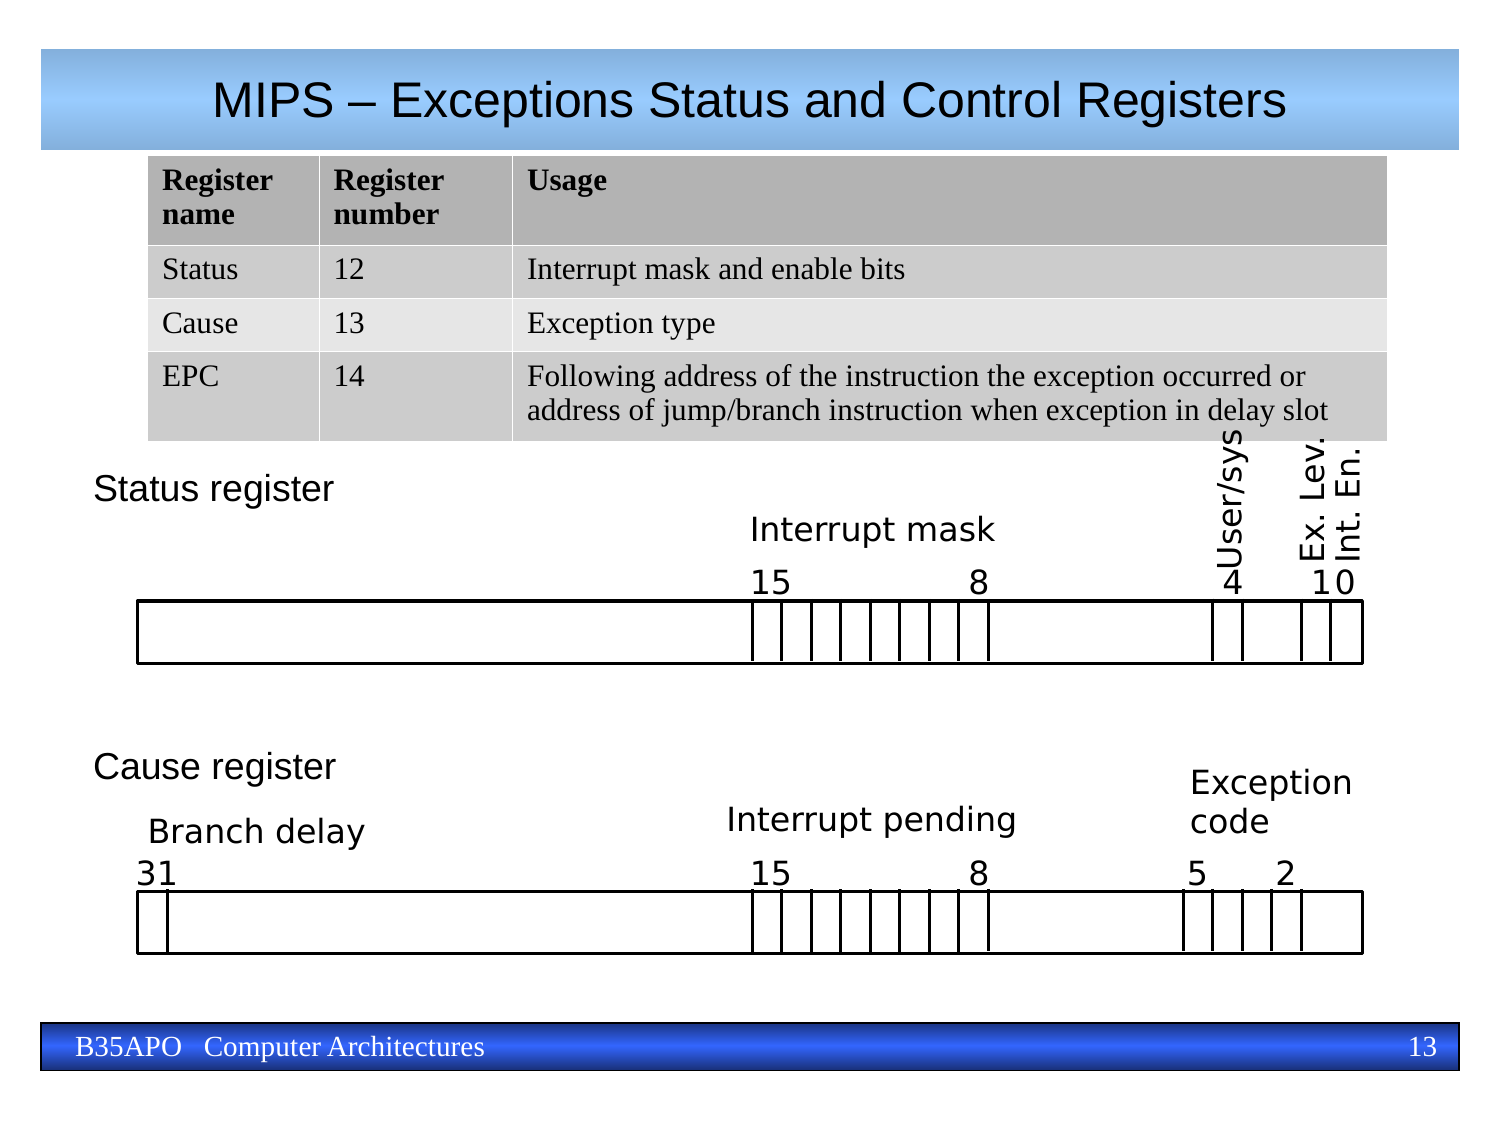

# MIPS – Exceptions Status and Control Registers
| Register name | Register number | Usage |
| --- | --- | --- |
| Status | 12 | Interrupt mask and enable bits |
| Cause | 13 | Exception type |
| EPC | 14 | Following address of the instruction the exception occurred or address of jump/branch instruction when exception in delay slot |
Status register
User/sys
Ex. Lev.
Int. En.
Interrupt mask
0
8
4
1
15
Cause register
Exception code
Interrupt pending
Branch delay
2
8
5
15
31
B35APO Computer Architectures
13